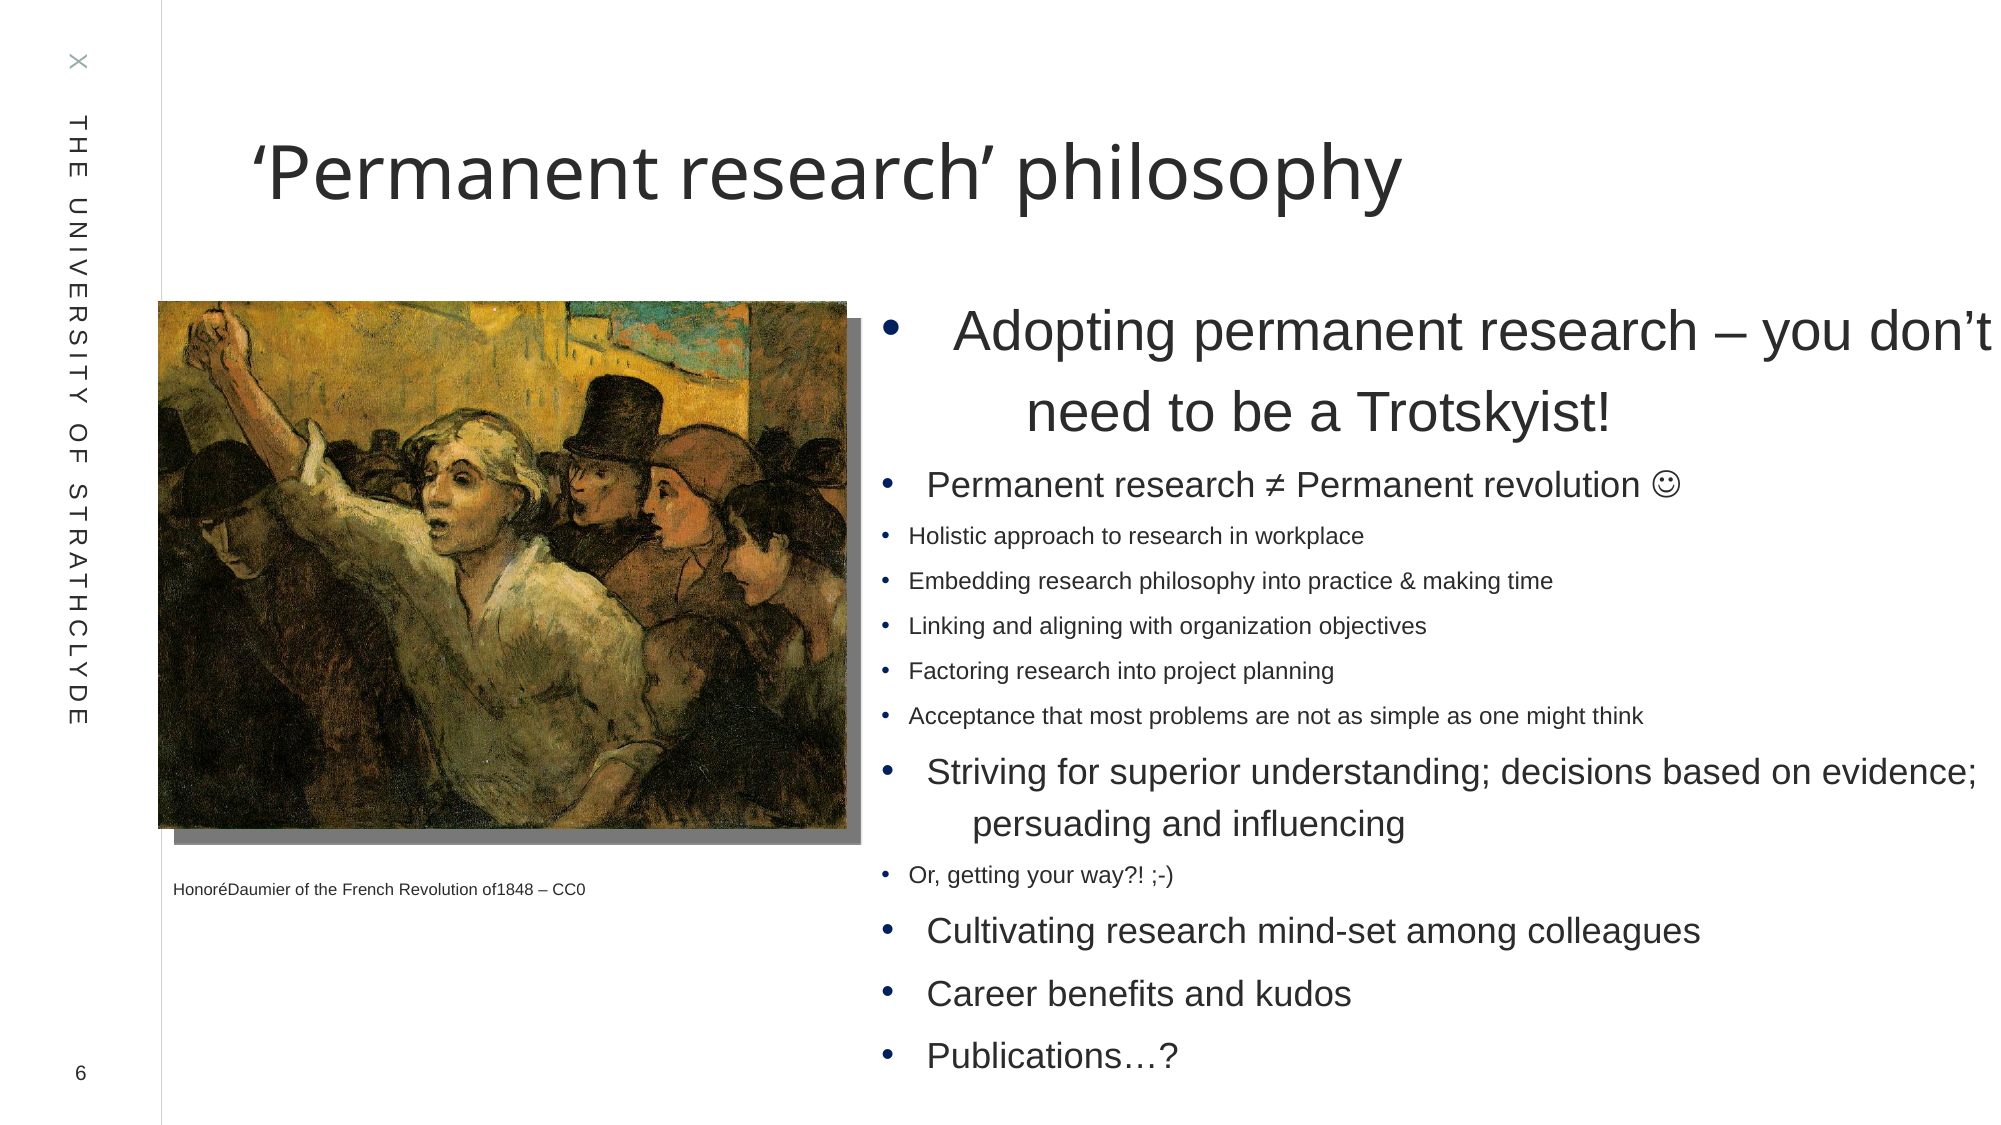

# ‘Permanent research’ philosophy
Adopting permanent research – you don’t need to be a Trotskyist!
Permanent research ≠ Permanent revolution 
Holistic approach to research in workplace
Embedding research philosophy into practice & making time
Linking and aligning with organization objectives
Factoring research into project planning
Acceptance that most problems are not as simple as one might think
Striving for superior understanding; decisions based on evidence; persuading and influencing
Or, getting your way?! ;-)
Cultivating research mind-set among colleagues
Career benefits and kudos
Publications…?
HonoréDaumier of the French Revolution of1848 – CC0